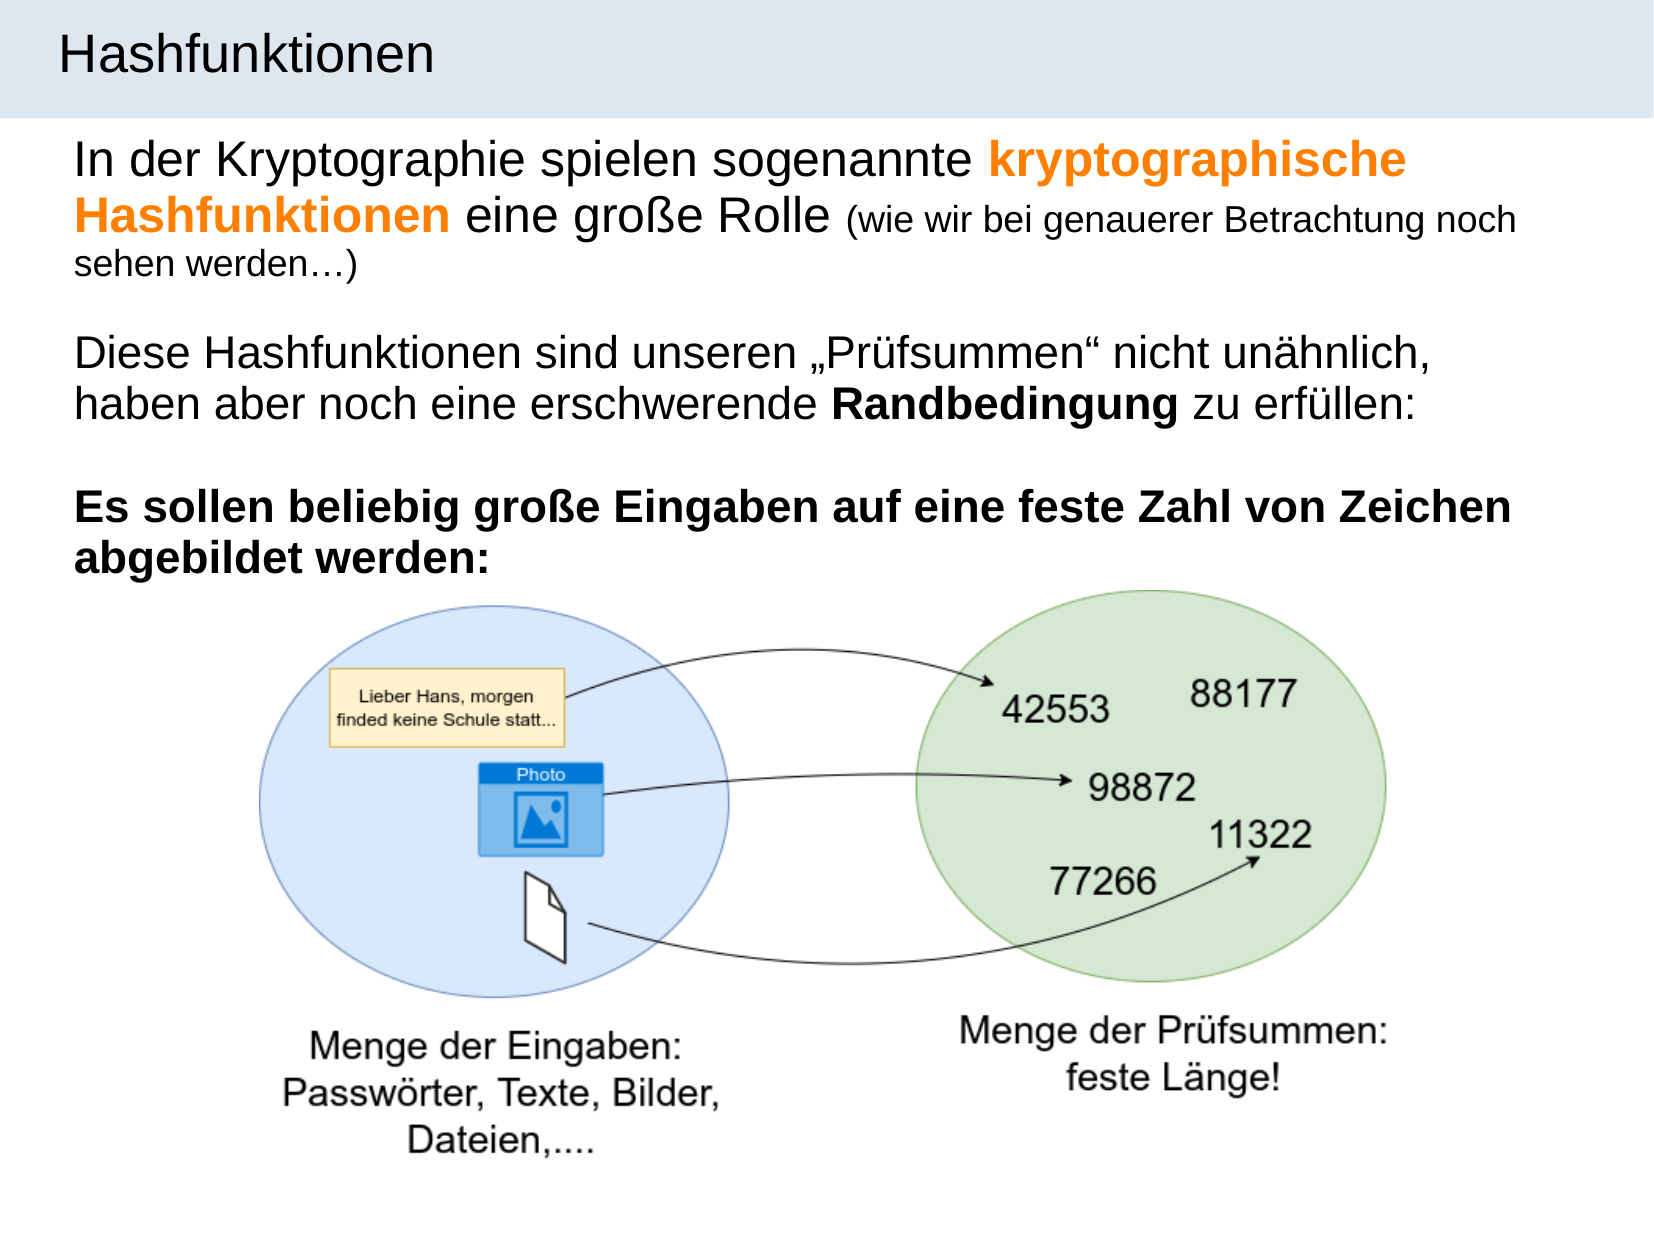

# Hashfunktionen
In der Kryptographie spielen sogenannte kryptographische Hashfunktionen eine große Rolle (wie wir bei genauerer Betrachtung noch sehen werden…)
Diese Hashfunktionen sind unseren „Prüfsummen“ nicht unähnlich, haben aber noch eine erschwerende Randbedingung zu erfüllen:
Es sollen beliebig große Eingaben auf eine feste Zahl von Zeichen abgebildet werden: